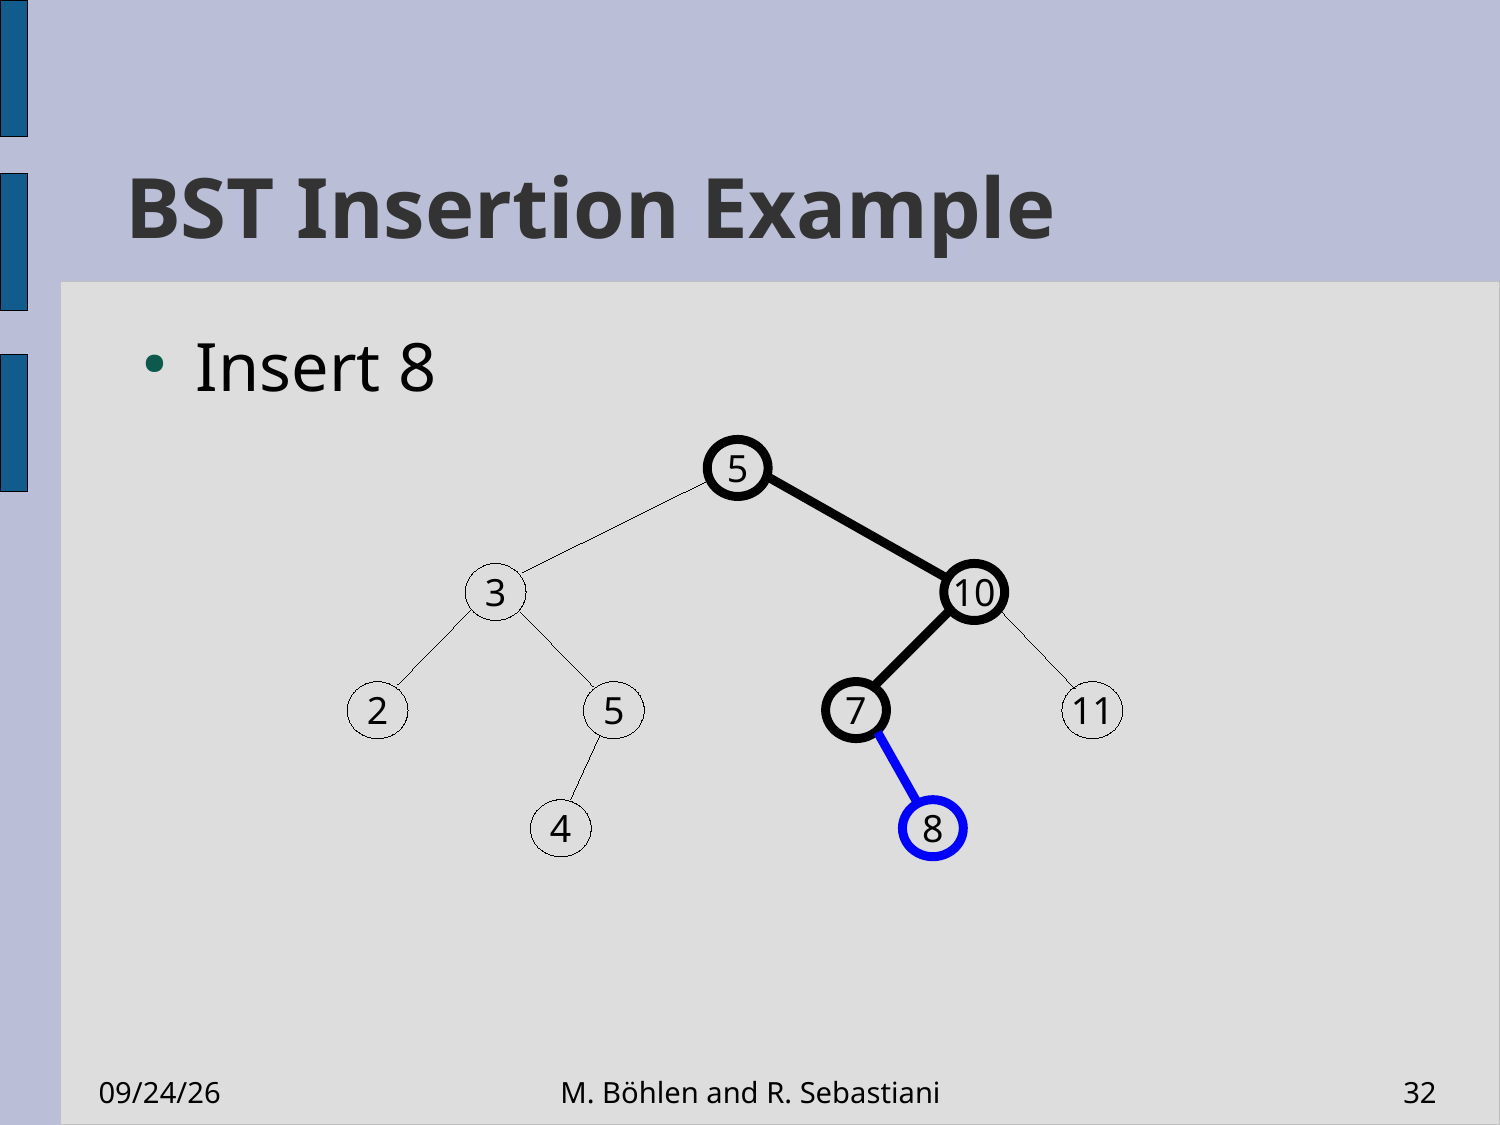

# BST Insertion Example
Insert 8
5
3
10
2
5
7
11
4
8
M. Böhlen and R. Sebastiani
32